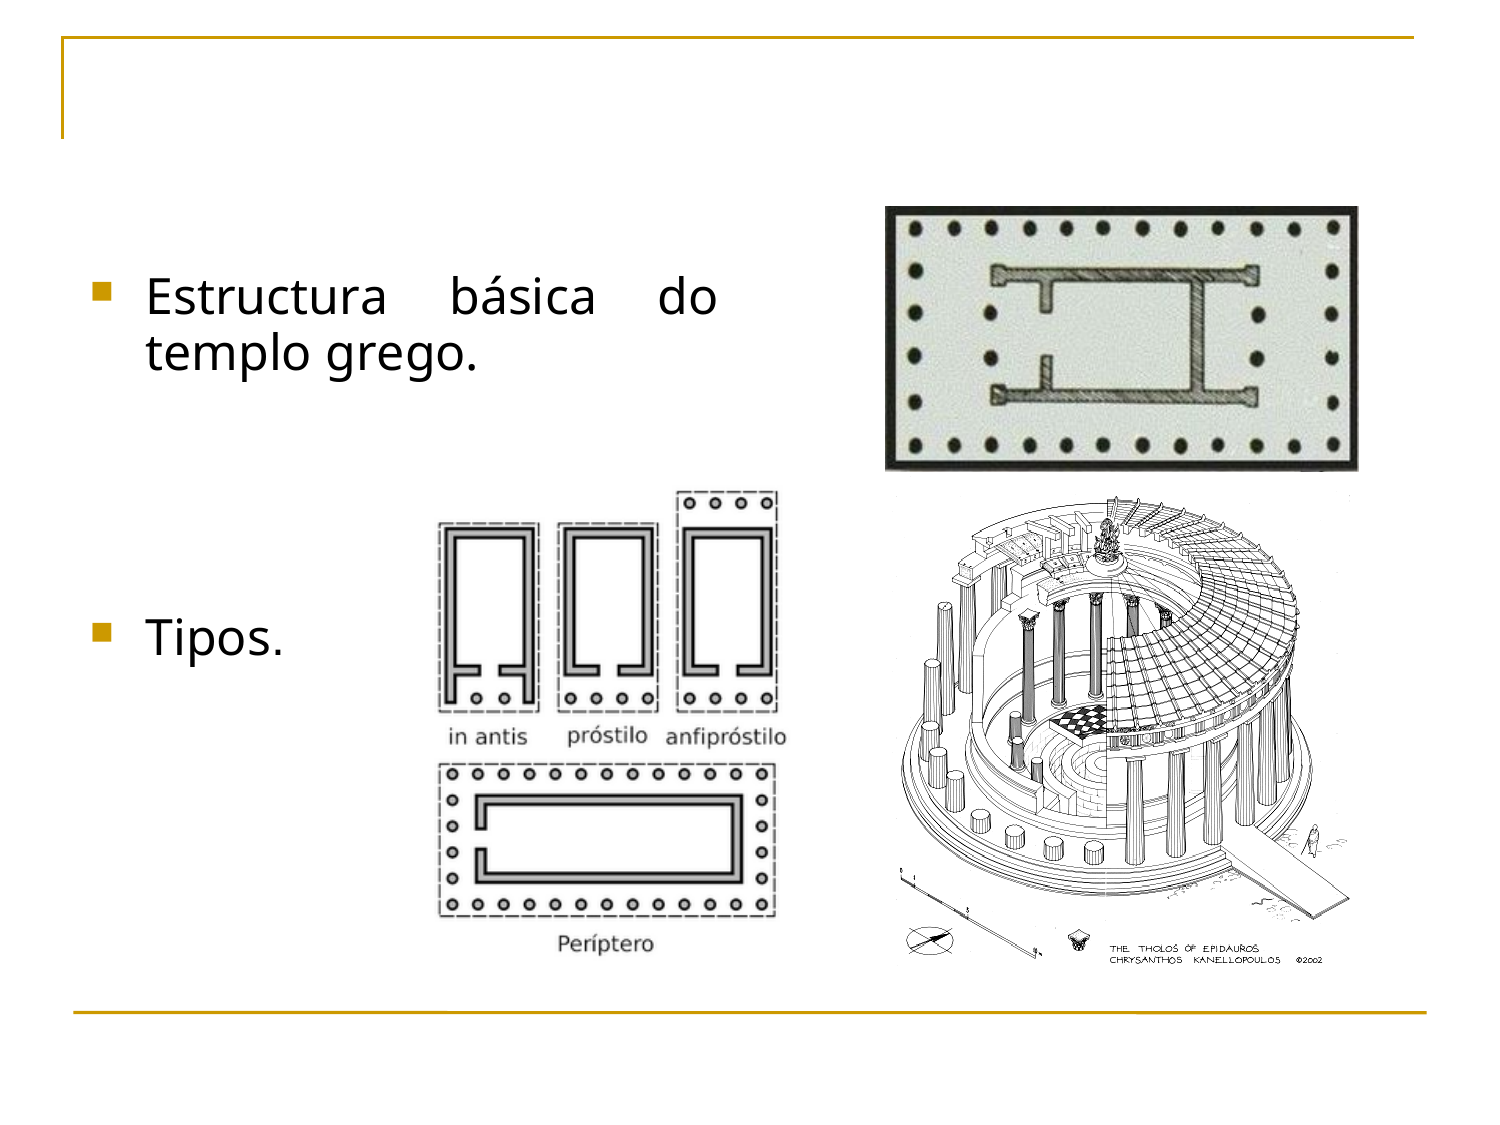

#
Estructura básica do templo grego.
Tipos.